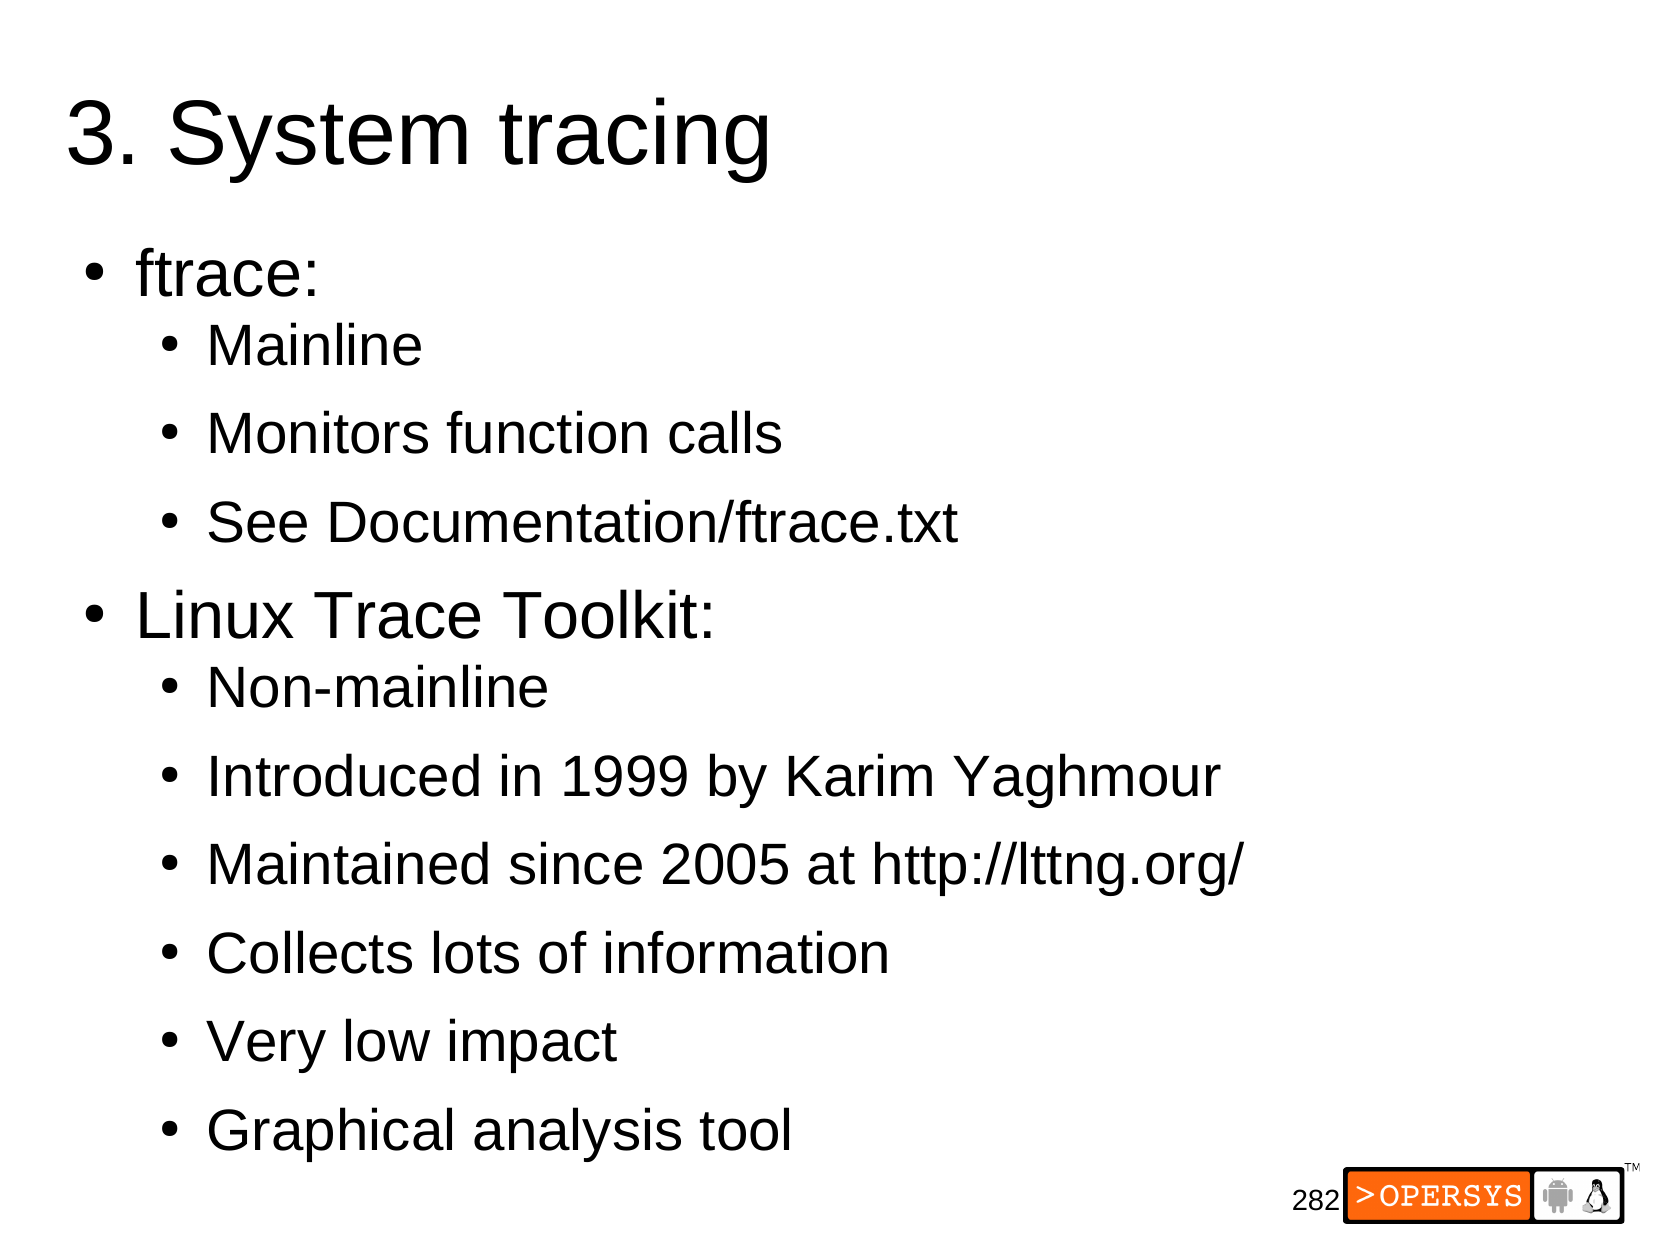

# 3. System tracing
ftrace:
Mainline
Monitors function calls
See Documentation/ftrace.txt
Linux Trace Toolkit:
Non-mainline
Introduced in 1999 by Karim Yaghmour
Maintained since 2005 at http://lttng.org/
Collects lots of information
Very low impact
Graphical analysis tool